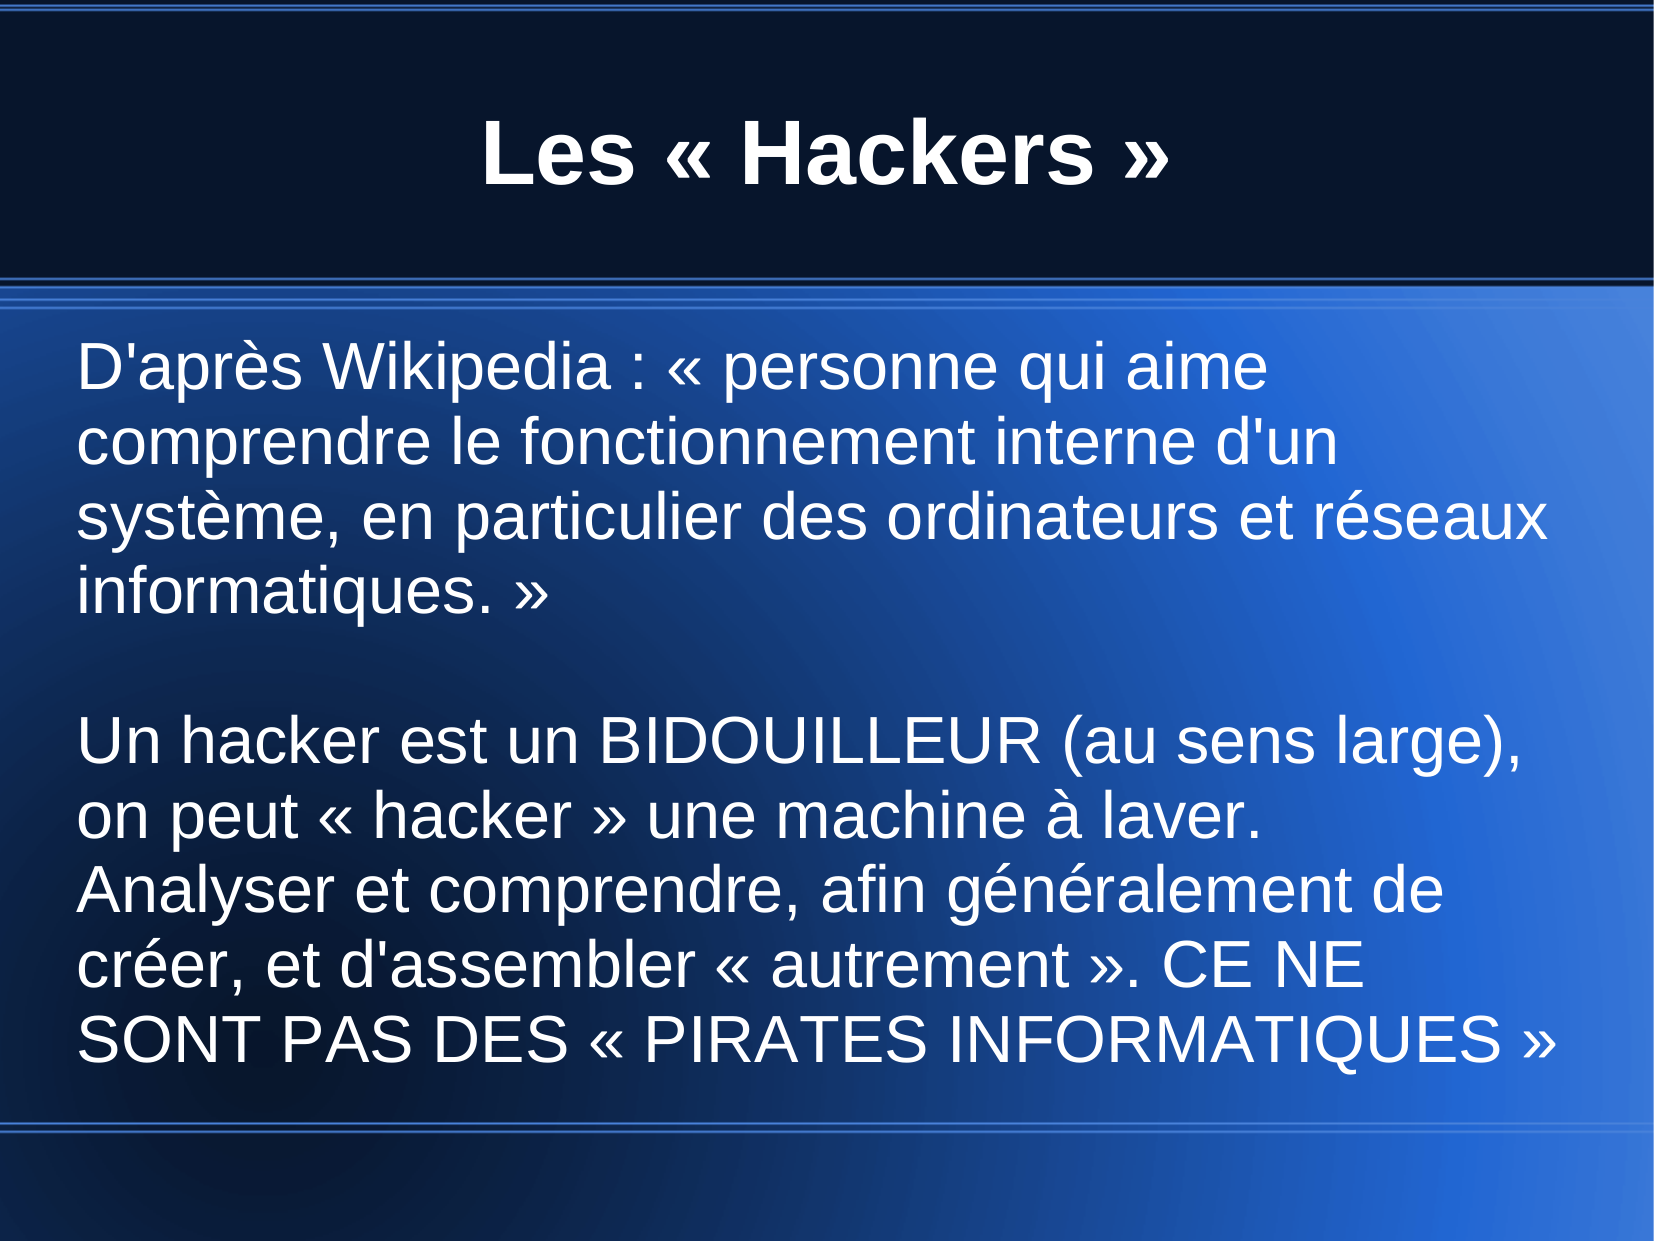

# Les « Hackers »
D'après Wikipedia : « personne qui aime comprendre le fonctionnement interne d'un système, en particulier des ordinateurs et réseaux informatiques. »
Un hacker est un BIDOUILLEUR (au sens large), on peut « hacker » une machine à laver.
Analyser et comprendre, afin généralement de créer, et d'assembler « autrement ». CE NE SONT PAS DES « PIRATES INFORMATIQUES »